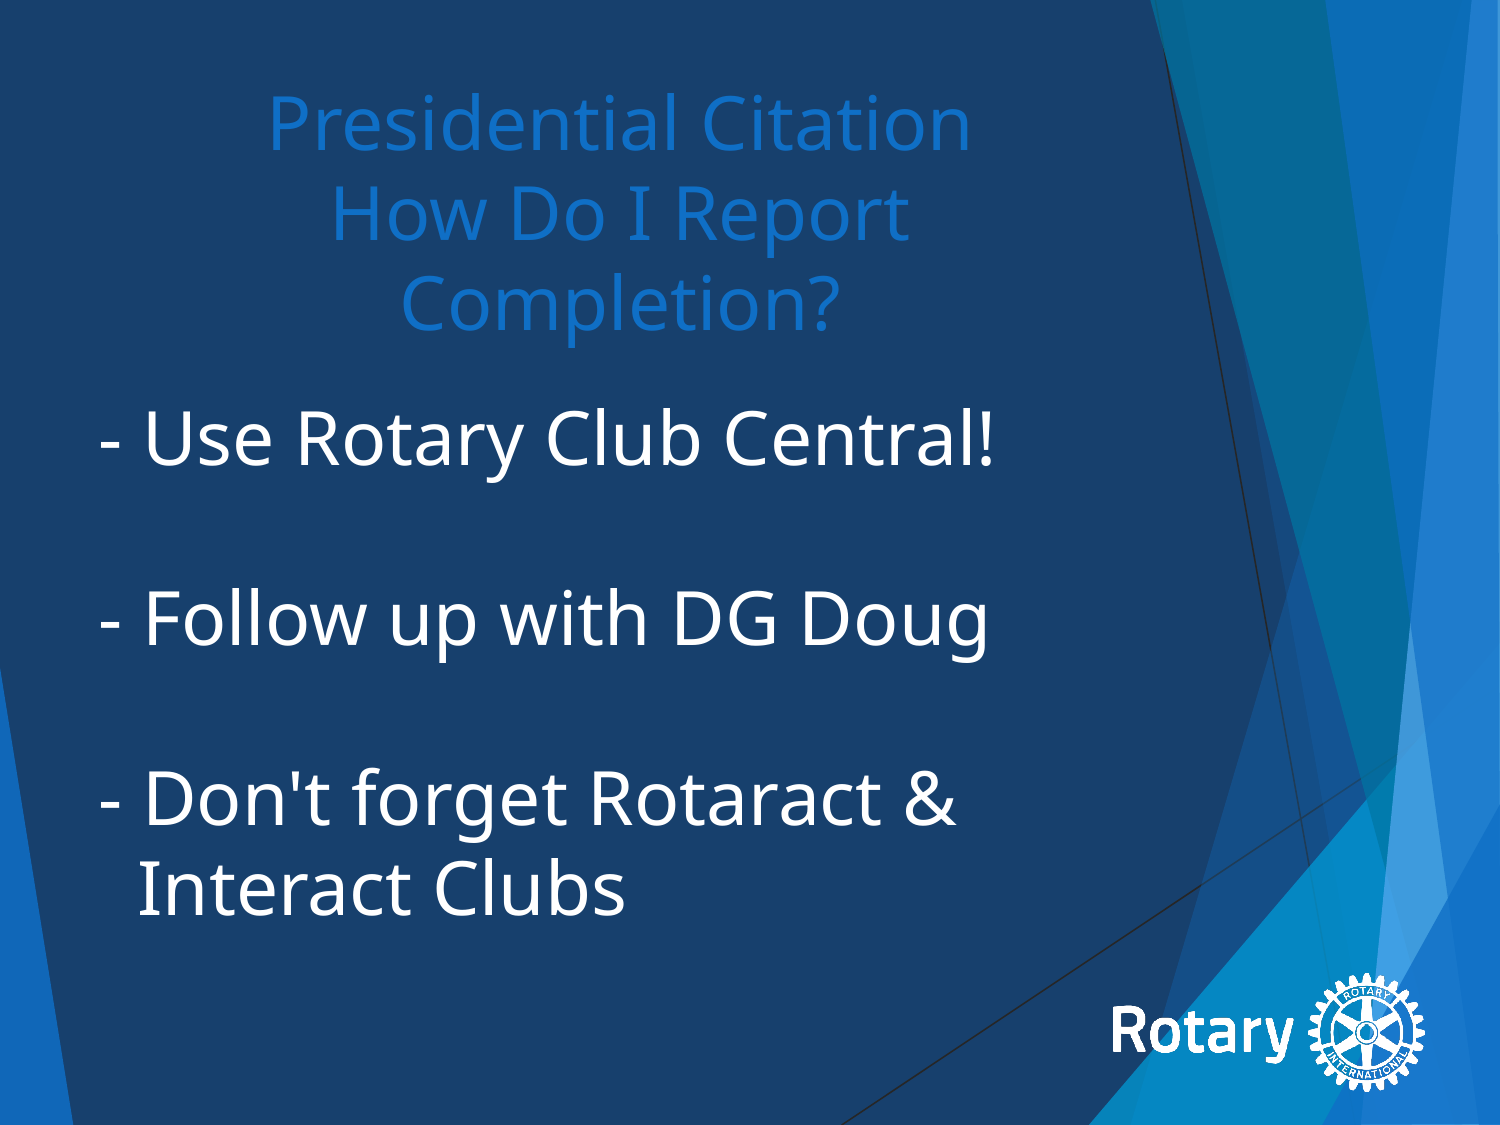

# Presidential Citation How Do I Report Completion?
- Use Rotary Club Central!
- Follow up with DG Doug
- Don't forget Rotaract &
 Interact Clubs